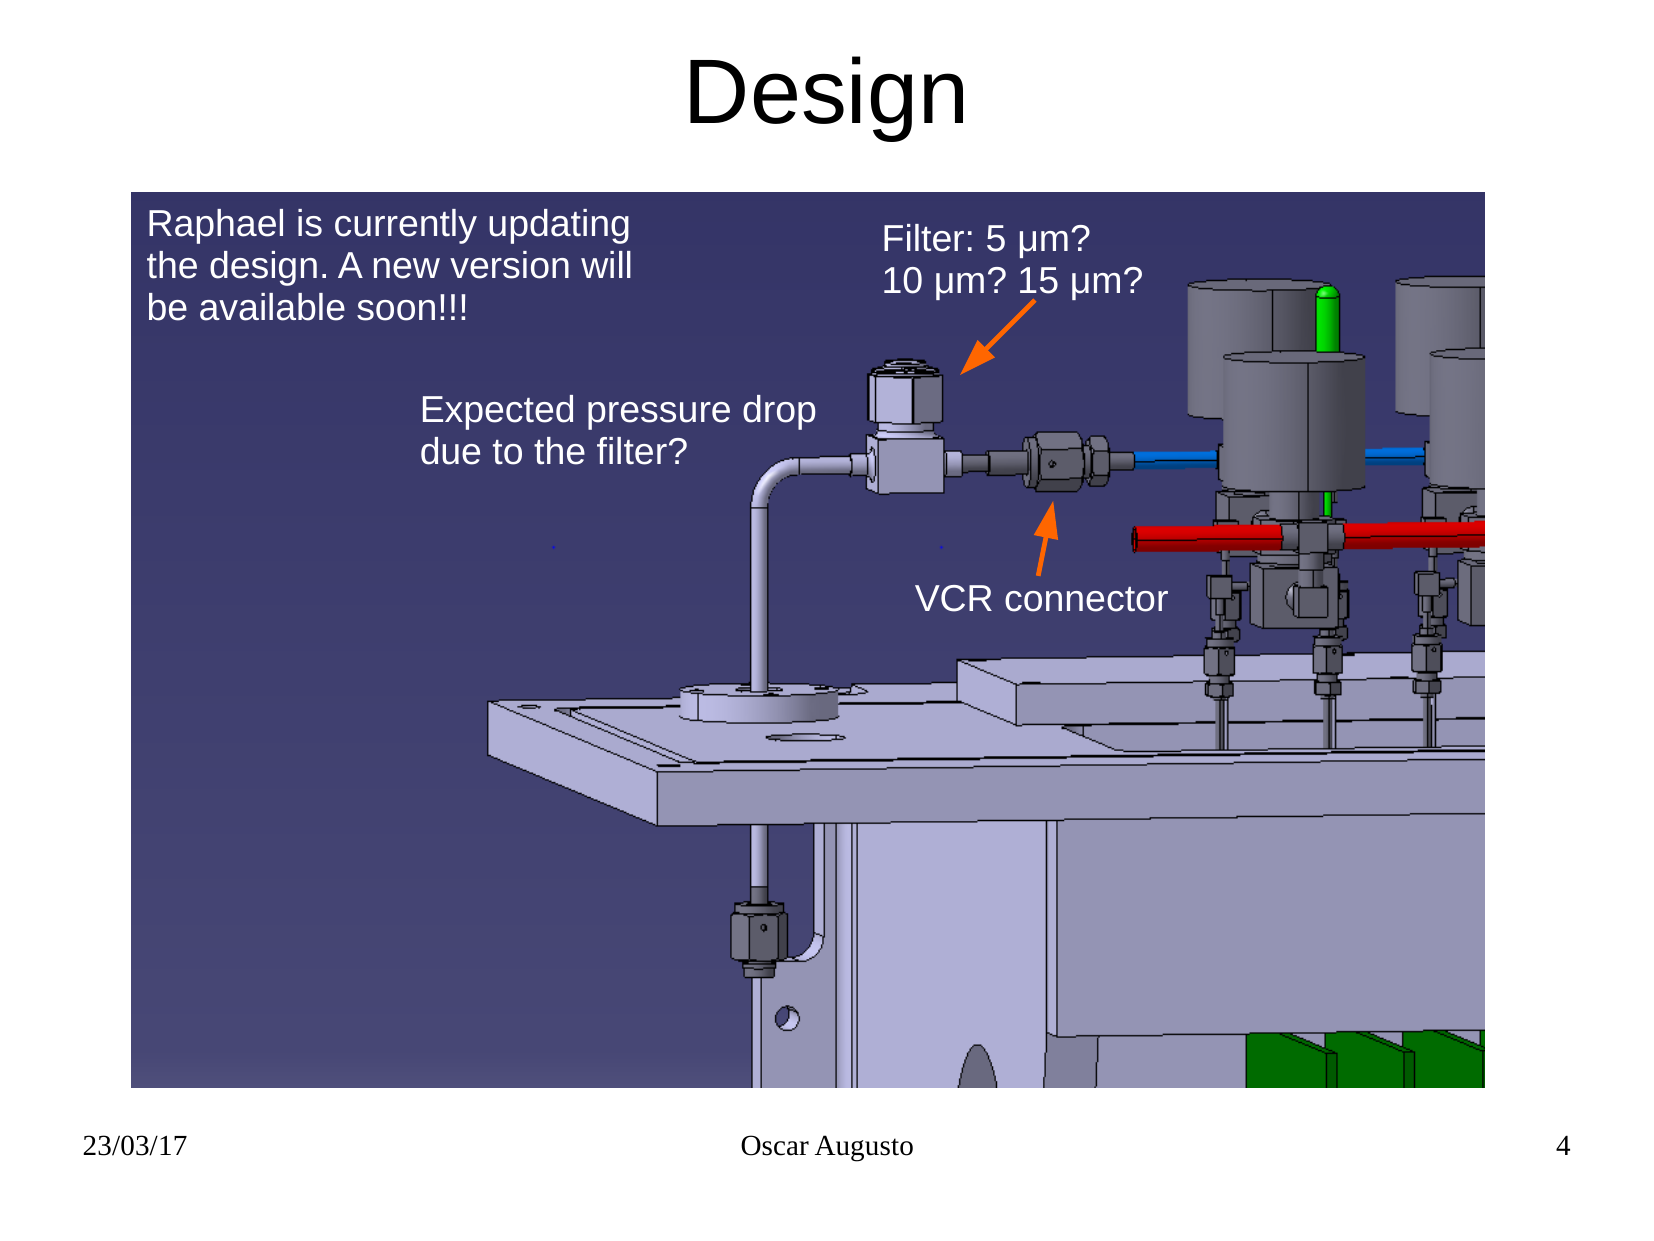

# Design
Raphael is currently updating the design. A new version will be available soon!!!
Filter: 5 μm?
10 μm? 15 μm?
Expected pressure drop due to the filter?
VCR connector
23/03/17
Oscar Augusto
4